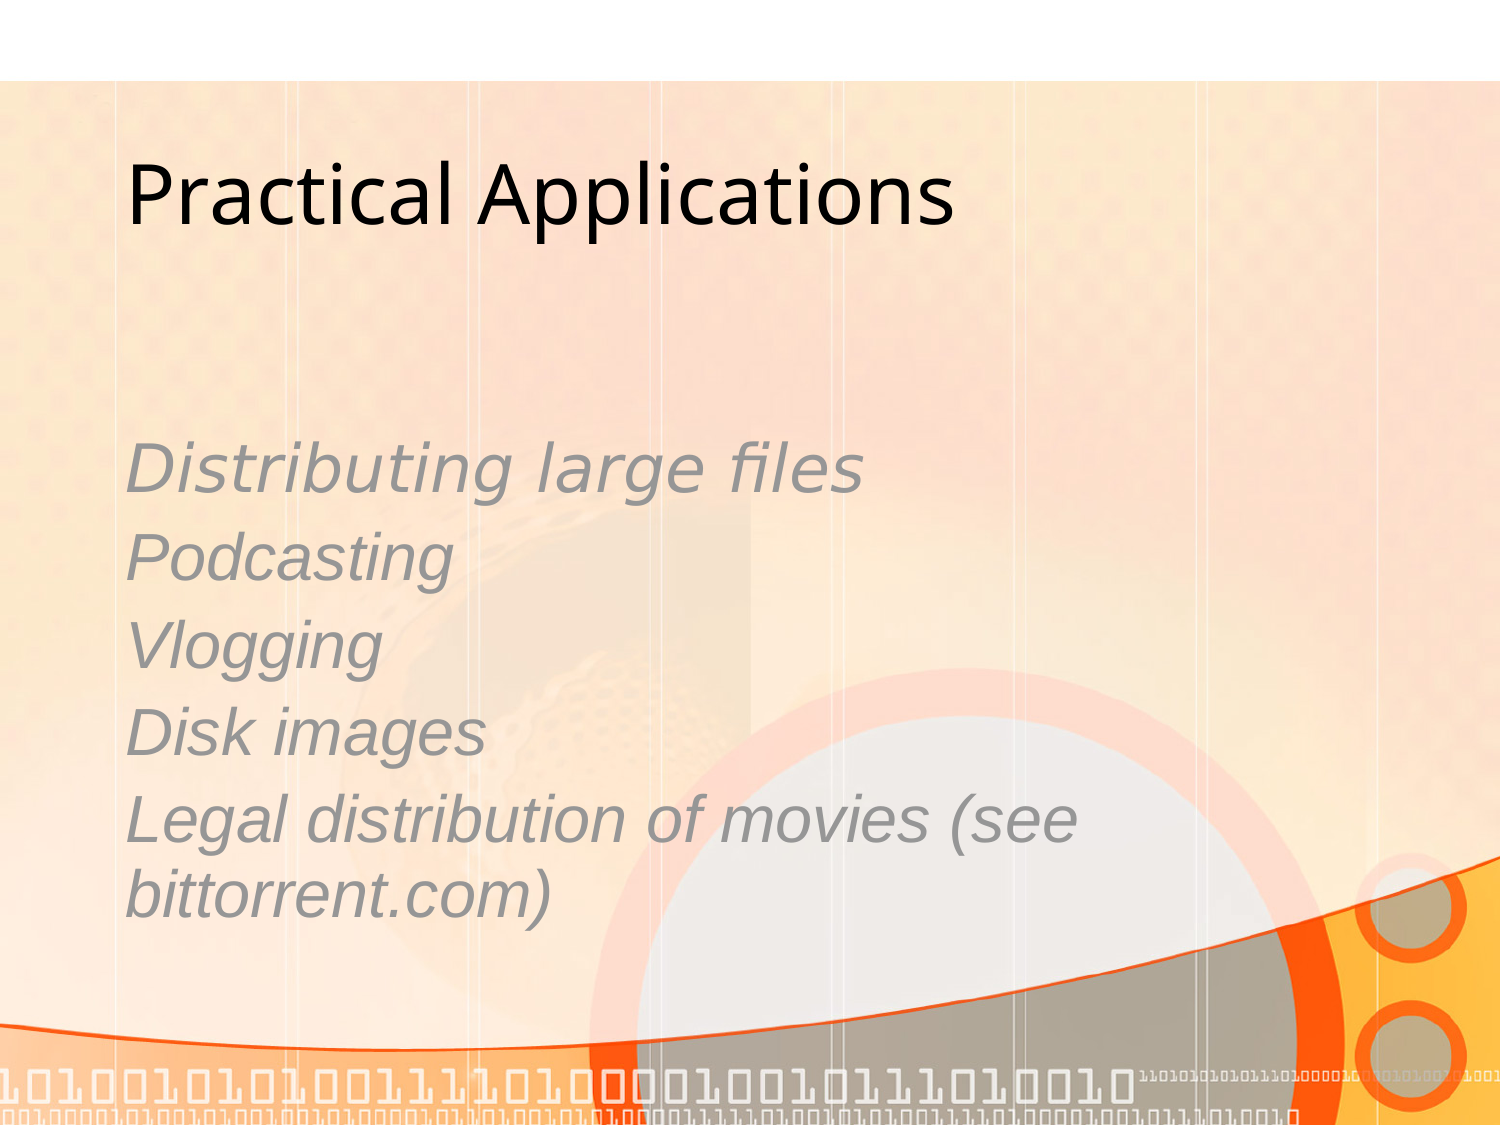

# Practical Applications
Distributing large files
Podcasting
Vlogging
Disk images
Legal distribution of movies (see bittorrent.com)